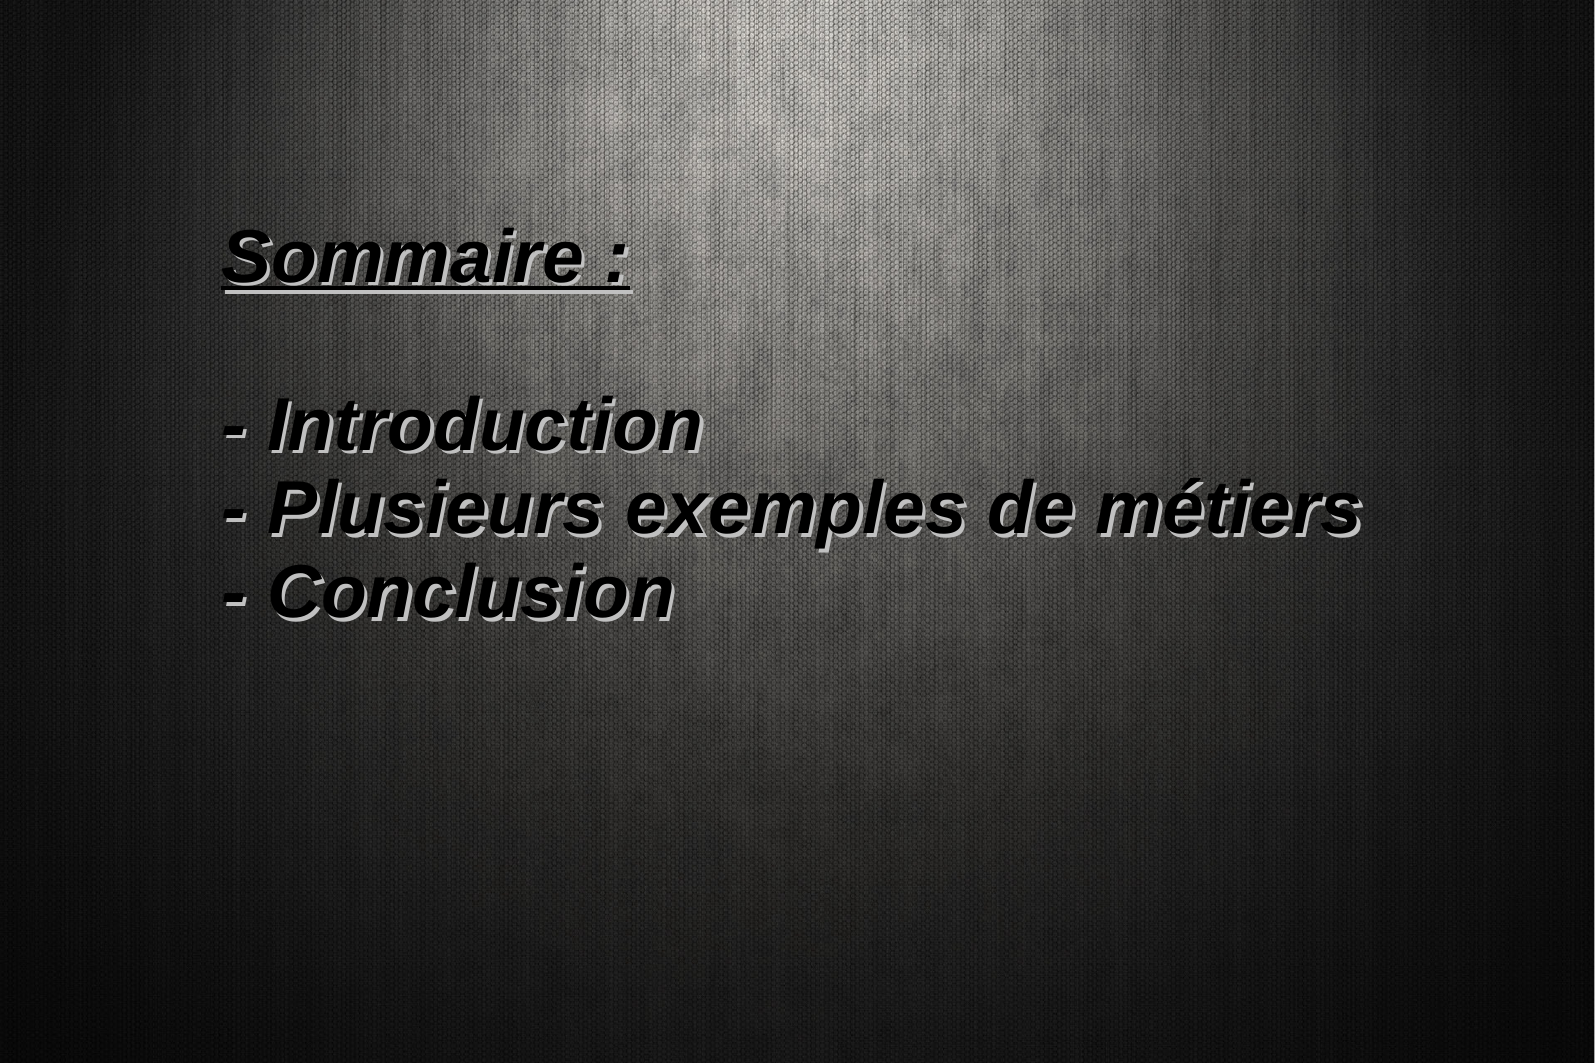

Sommaire :
- Introduction
- Plusieurs exemples de métiers
- Conclusion